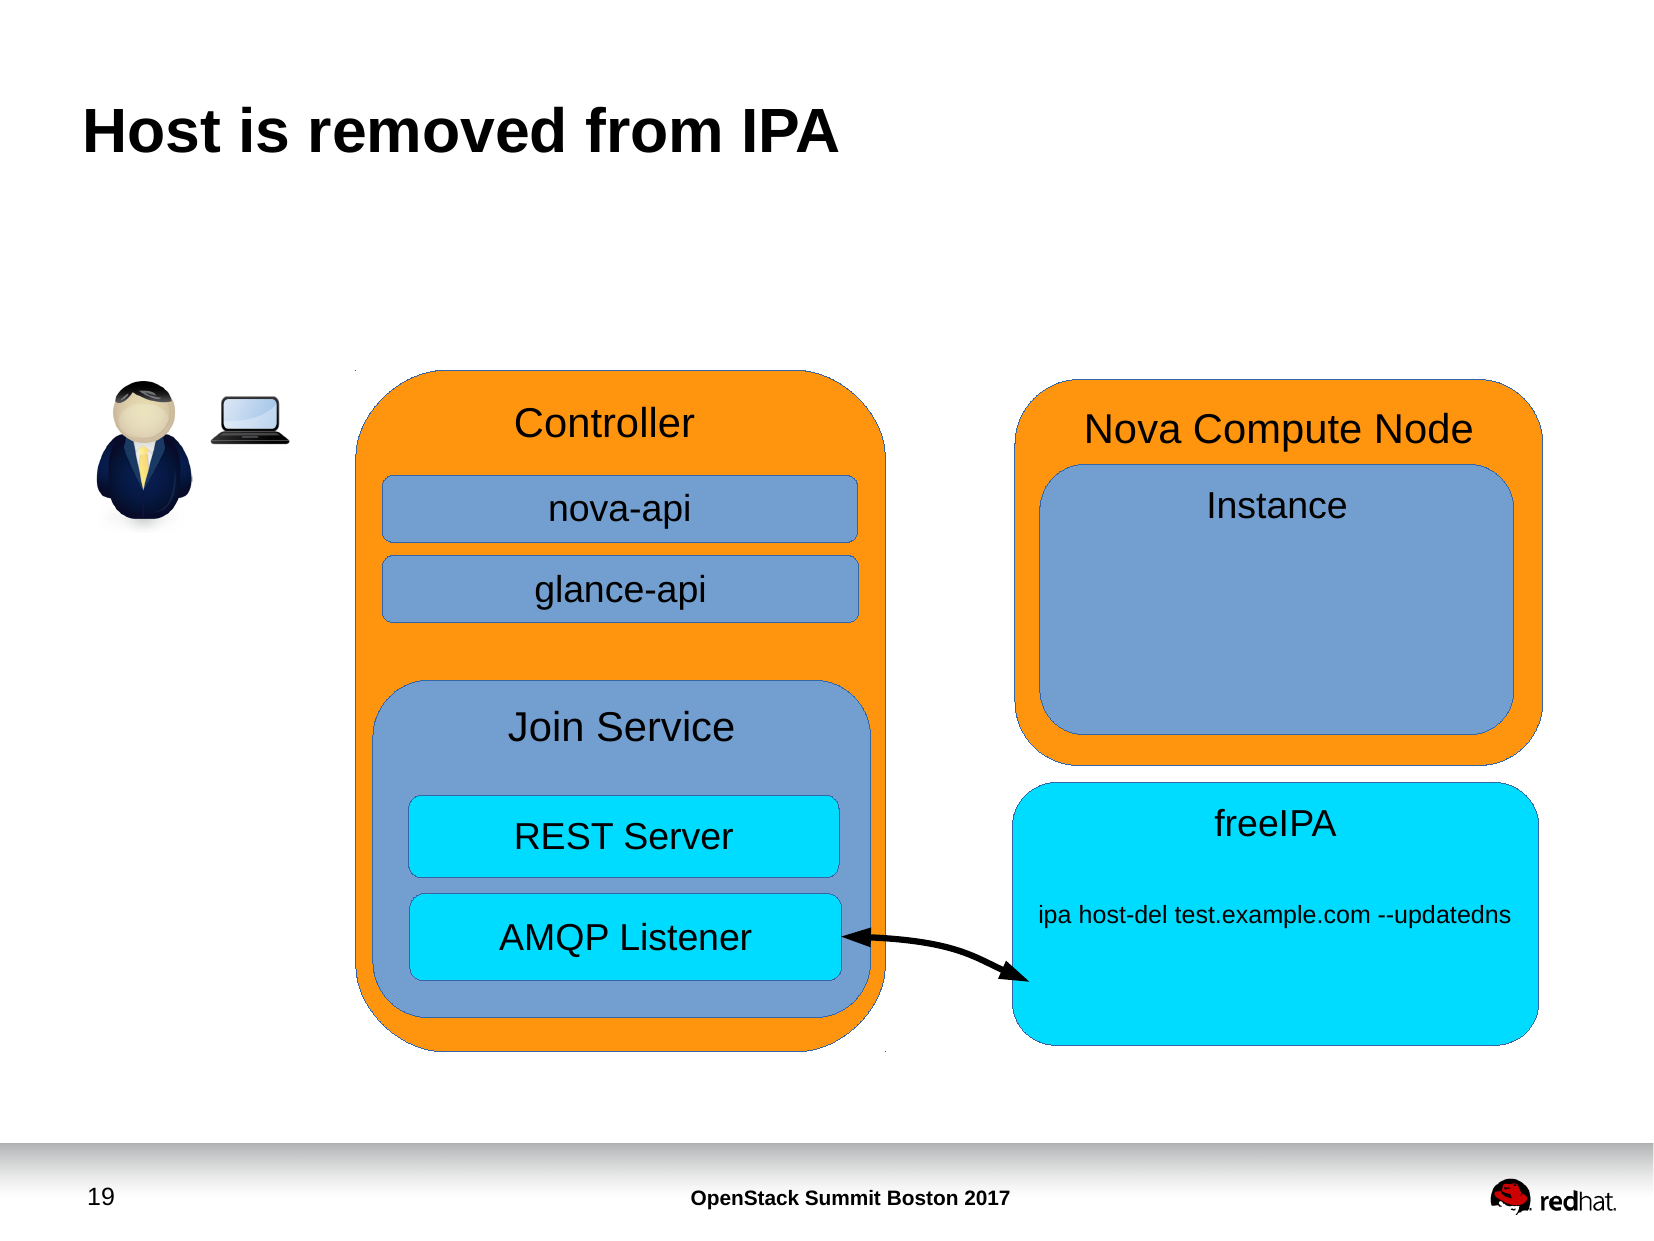

# Host is removed from IPA
Controller
Nova Compute Node
Instance
nova-api
glance-api
Join Service
freeIPA
ipa host-del test.example.com --updatedns
REST Server
AMQP Listener